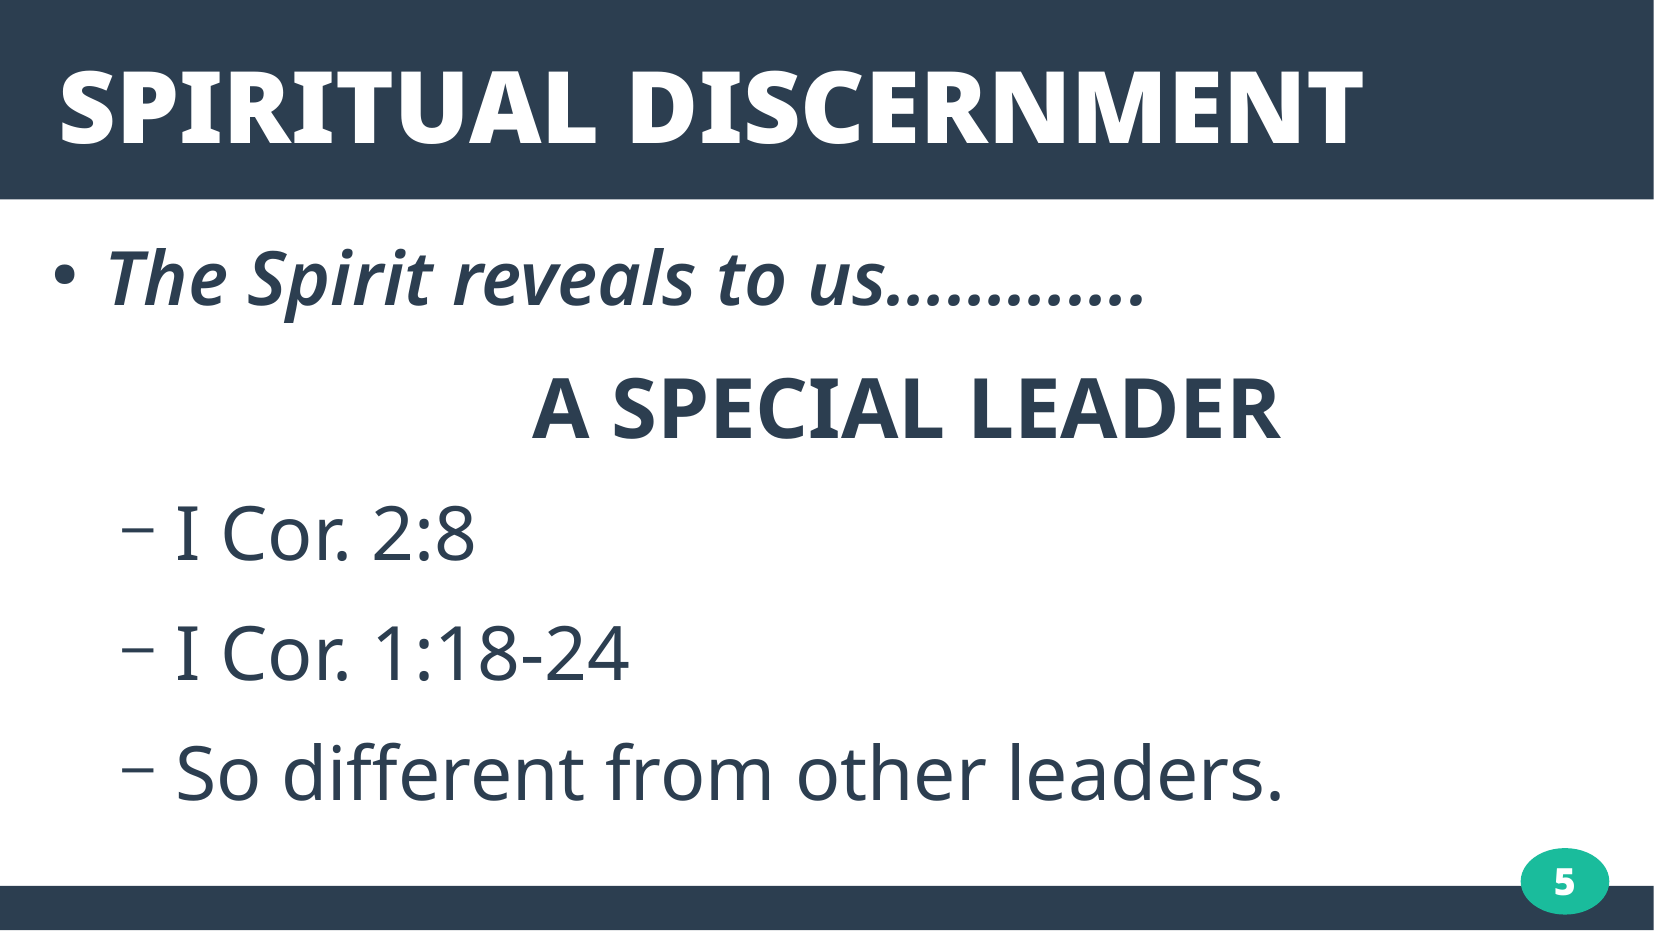

# SPIRITUAL DISCERNMENT
The Spirit reveals to us………….
A SPECIAL LEADER
I Cor. 2:8
I Cor. 1:18-24
So different from other leaders.
5